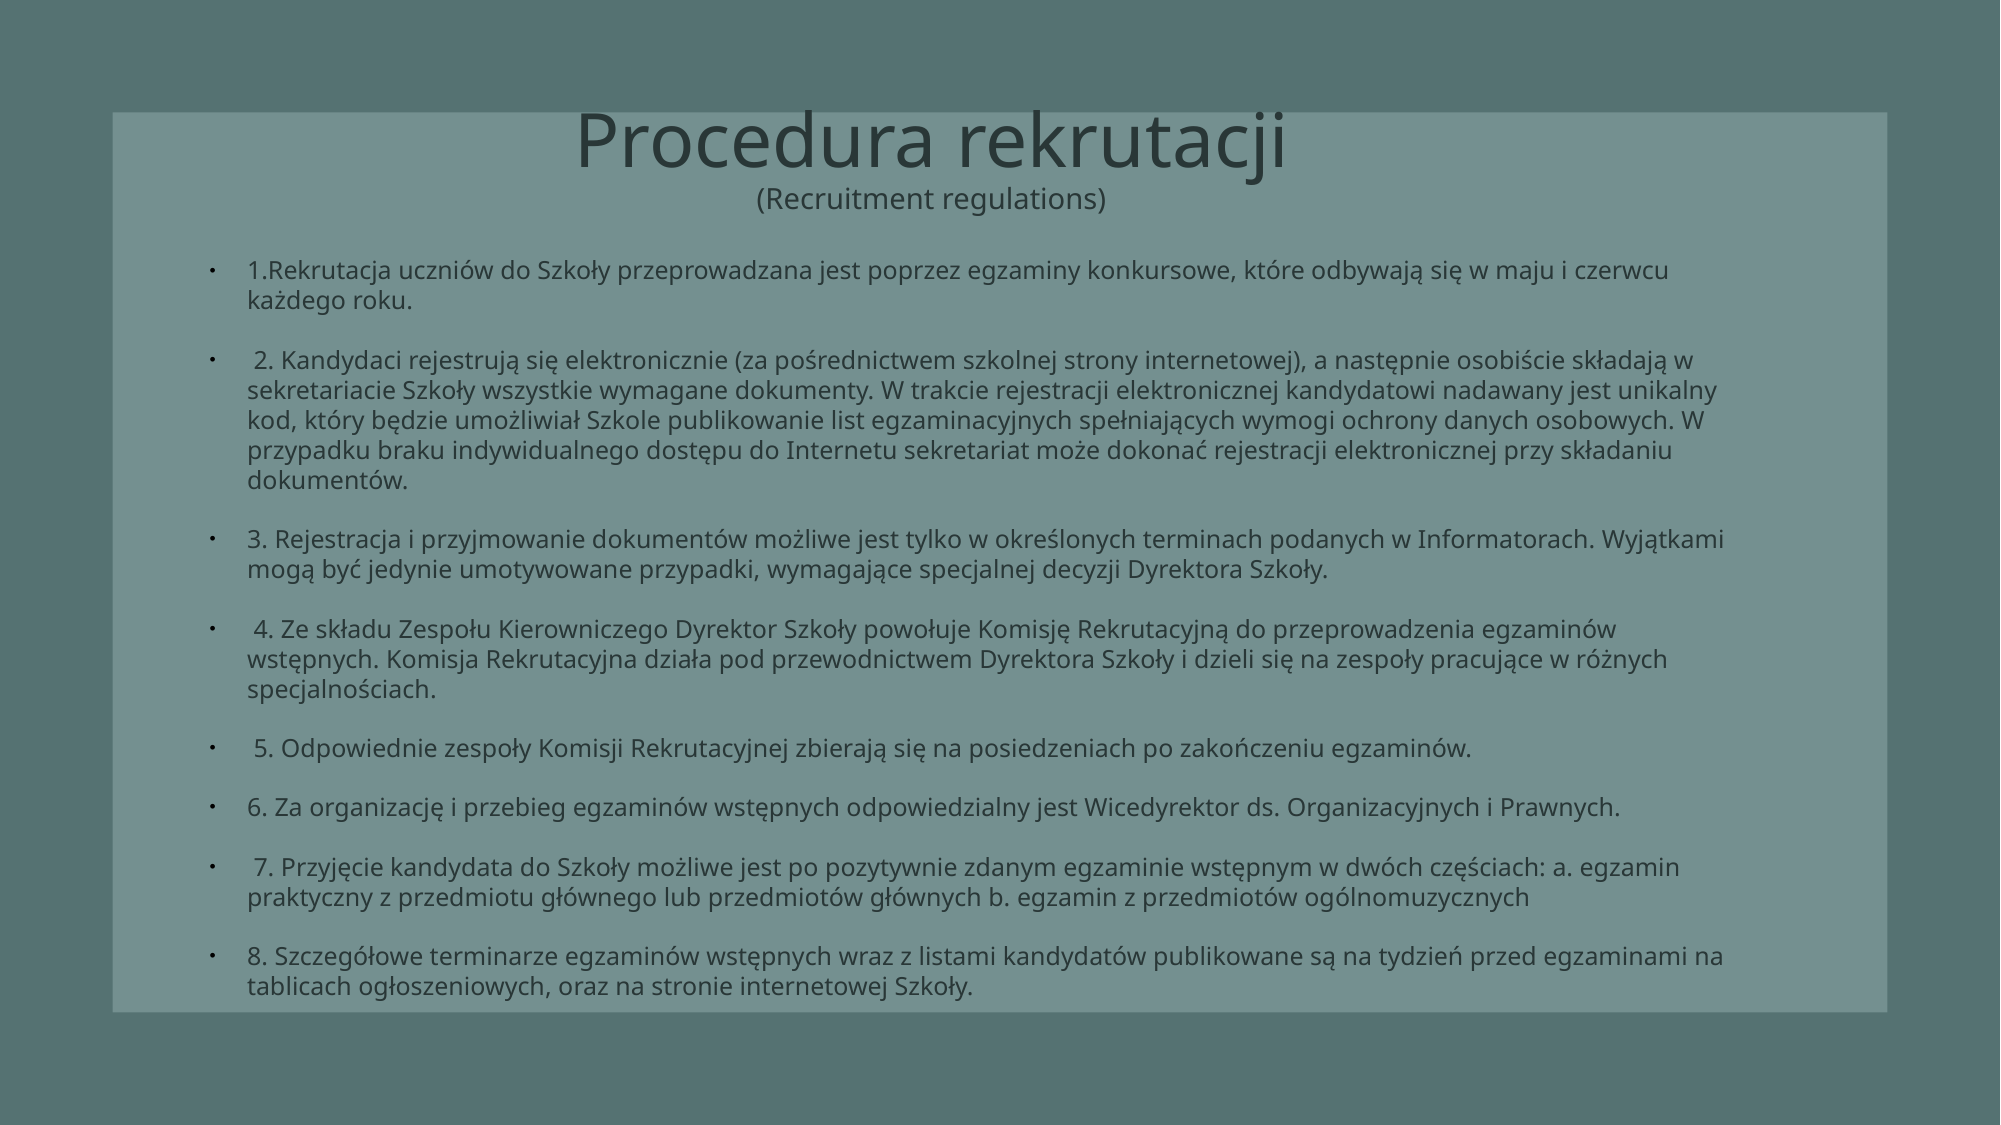

# Procedura rekrutacji (Recruitment regulations)
1.Rekrutacja uczniów do Szkoły przeprowadzana jest poprzez egzaminy konkursowe, które odbywają się w maju i czerwcu każdego roku.
 2. Kandydaci rejestrują się elektronicznie (za pośrednictwem szkolnej strony internetowej), a następnie osobiście składają w sekretariacie Szkoły wszystkie wymagane dokumenty. W trakcie rejestracji elektronicznej kandydatowi nadawany jest unikalny kod, który będzie umożliwiał Szkole publikowanie list egzaminacyjnych spełniających wymogi ochrony danych osobowych. W przypadku braku indywidualnego dostępu do Internetu sekretariat może dokonać rejestracji elektronicznej przy składaniu dokumentów.
3. Rejestracja i przyjmowanie dokumentów możliwe jest tylko w określonych terminach podanych w Informatorach. Wyjątkami mogą być jedynie umotywowane przypadki, wymagające specjalnej decyzji Dyrektora Szkoły.
 4. Ze składu Zespołu Kierowniczego Dyrektor Szkoły powołuje Komisję Rekrutacyjną do przeprowadzenia egzaminów wstępnych. Komisja Rekrutacyjna działa pod przewodnictwem Dyrektora Szkoły i dzieli się na zespoły pracujące w różnych specjalnościach.
 5. Odpowiednie zespoły Komisji Rekrutacyjnej zbierają się na posiedzeniach po zakończeniu egzaminów.
6. Za organizację i przebieg egzaminów wstępnych odpowiedzialny jest Wicedyrektor ds. Organizacyjnych i Prawnych.
 7. Przyjęcie kandydata do Szkoły możliwe jest po pozytywnie zdanym egzaminie wstępnym w dwóch częściach: a. egzamin praktyczny z przedmiotu głównego lub przedmiotów głównych b. egzamin z przedmiotów ogólnomuzycznych
8. Szczegółowe terminarze egzaminów wstępnych wraz z listami kandydatów publikowane są na tydzień przed egzaminami na tablicach ogłoszeniowych, oraz na stronie internetowej Szkoły.